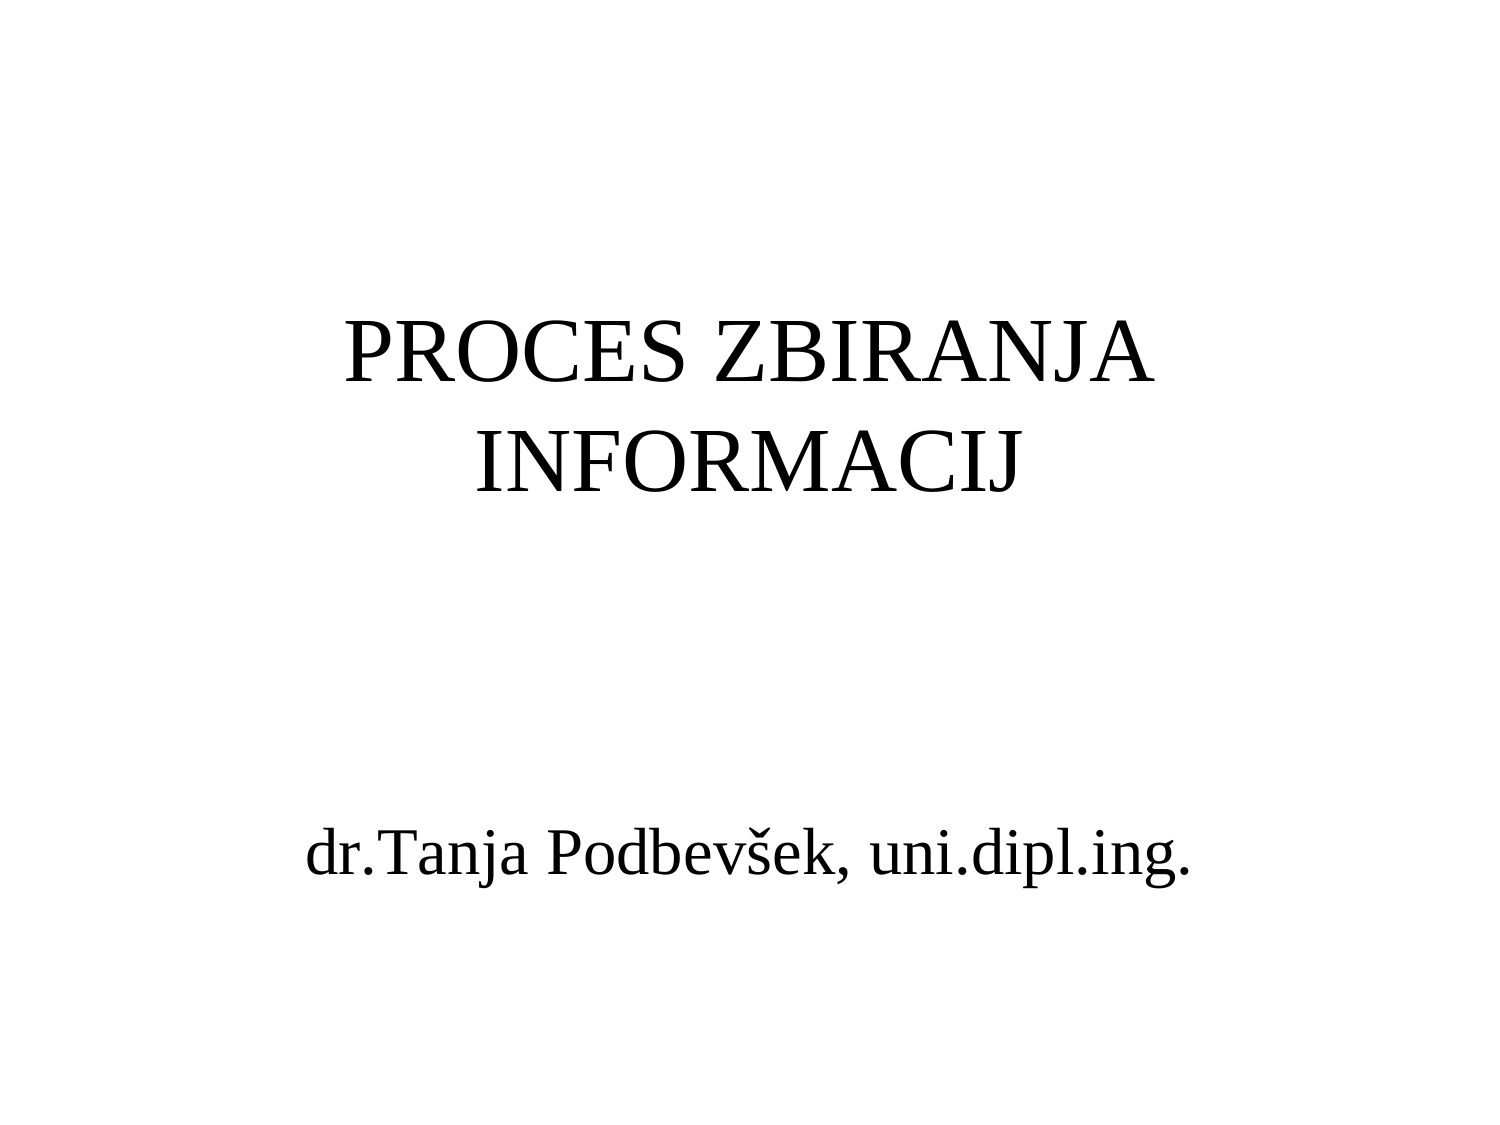

# PROCES ZBIRANJA INFORMACIJ
dr.Tanja Podbevšek, uni.dipl.ing.